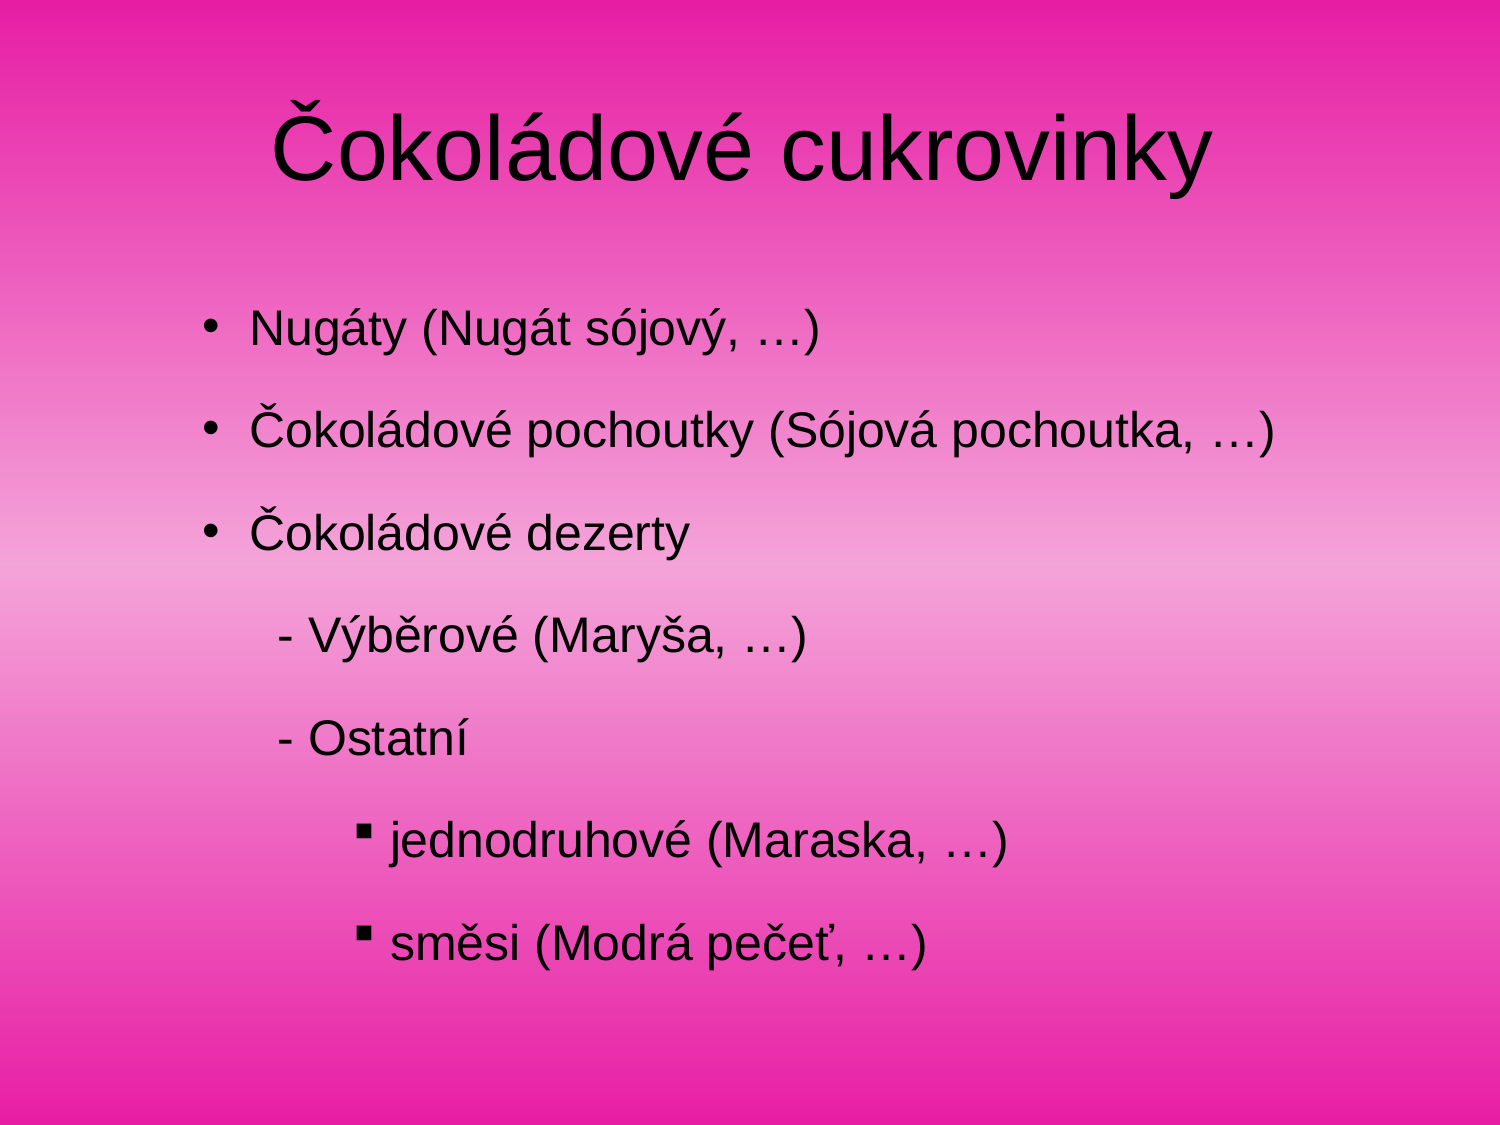

# Čokoládové cukrovinky
Nugáty (Nugát sójový, …)
Čokoládové pochoutky (Sójová pochoutka, …)
Čokoládové dezerty
- Výběrové (Maryša, …)
- Ostatní
jednodruhové (Maraska, …)
směsi (Modrá pečeť, …)